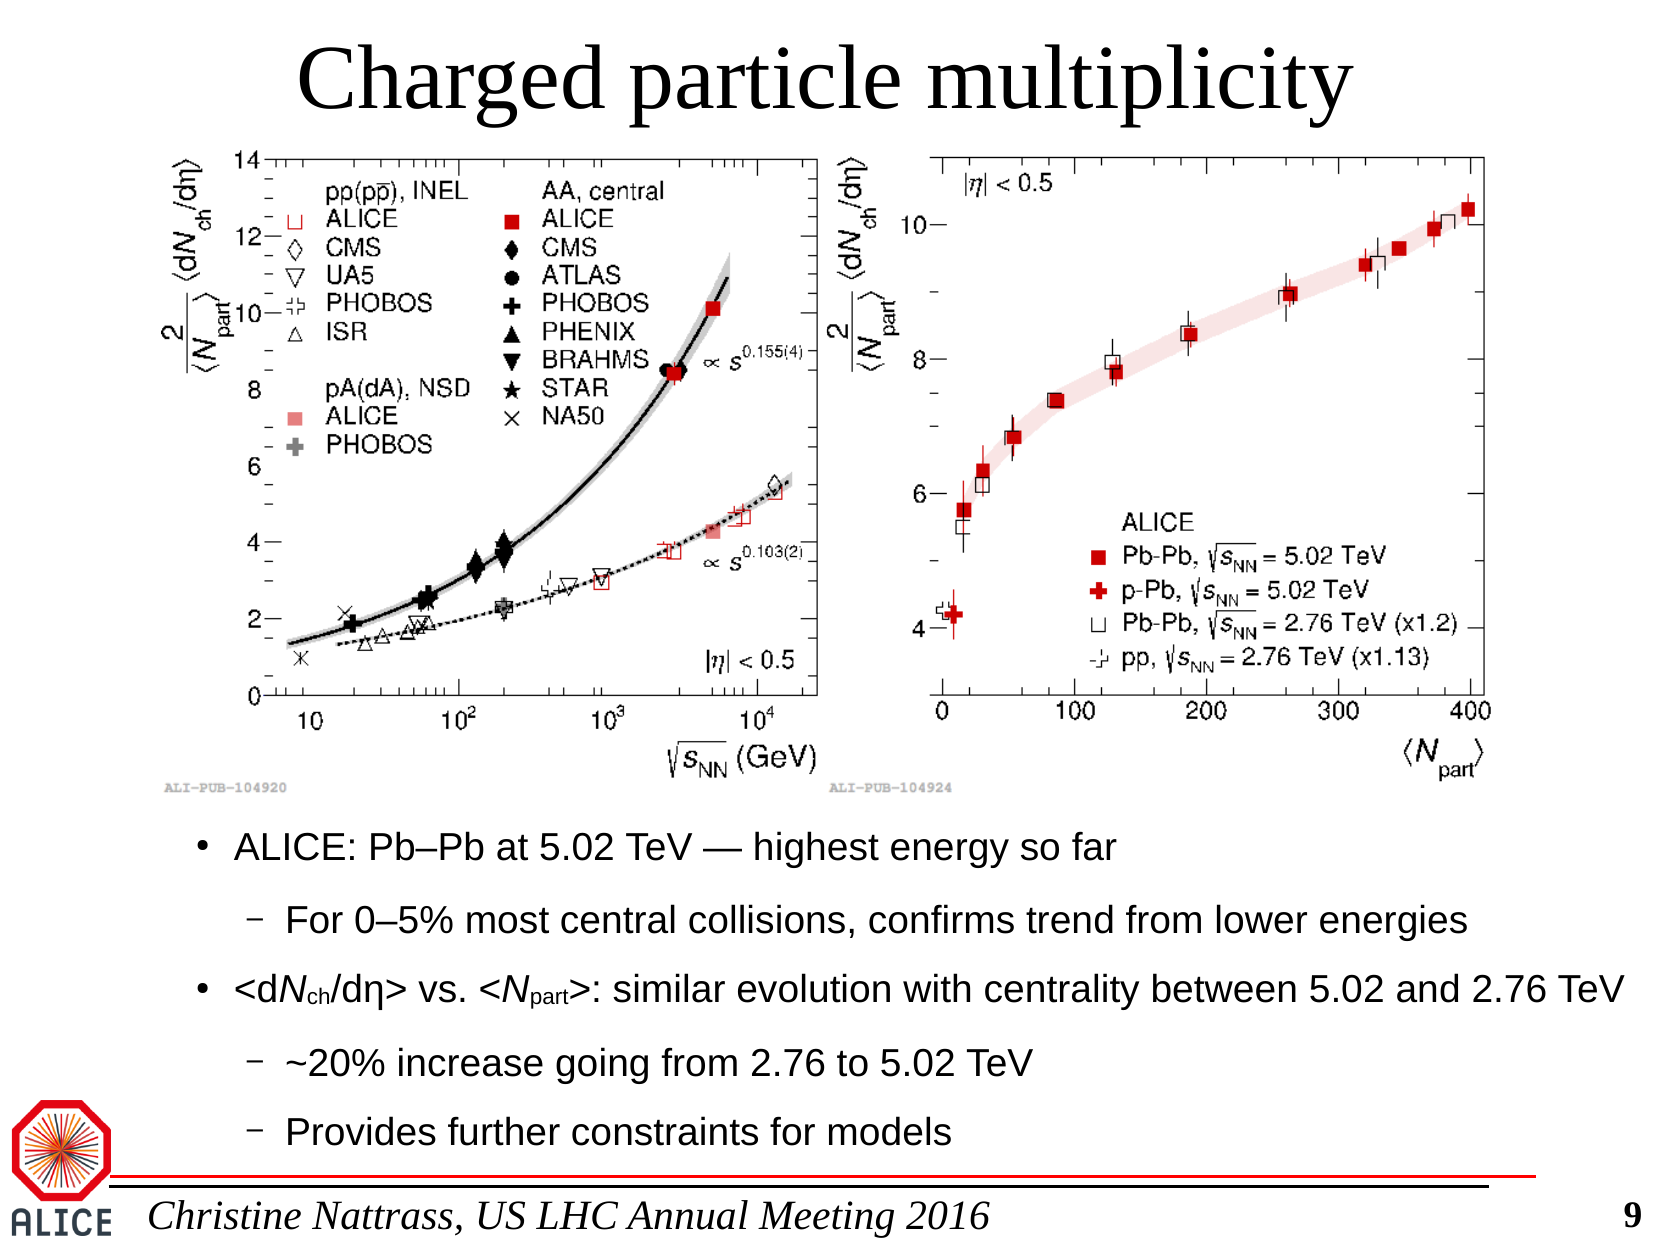

# Charged particle multiplicity
ALICE: Pb–Pb at 5.02 TeV — highest energy so far
For 0–5% most central collisions, confirms trend from lower energies
<dNch/dη> vs. <Npart>: similar evolution with centrality between 5.02 and 2.76 TeV
~20% increase going from 2.76 to 5.02 TeV
Provides further constraints for models